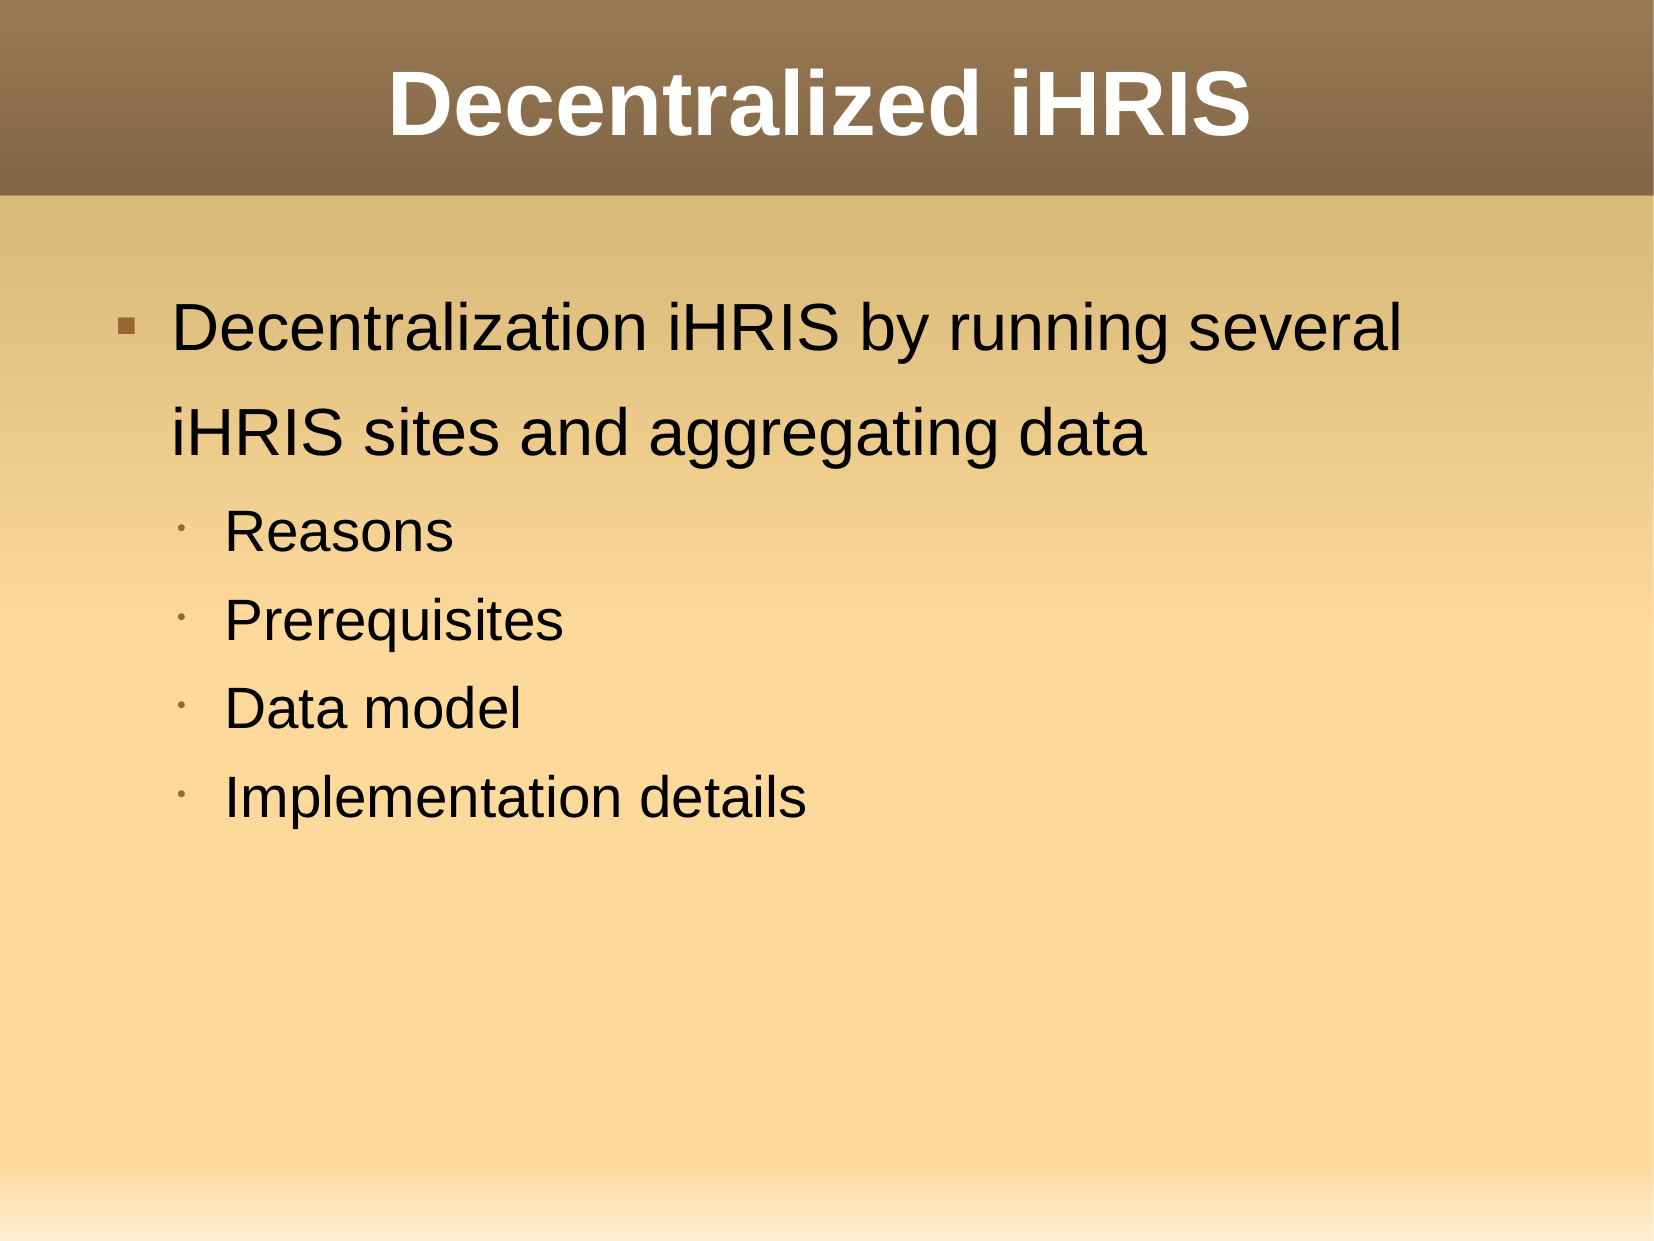

# Decentralized iHRIS
Decentralization iHRIS by running several
iHRIS sites and aggregating data
Reasons
Prerequisites
Data model
Implementation details